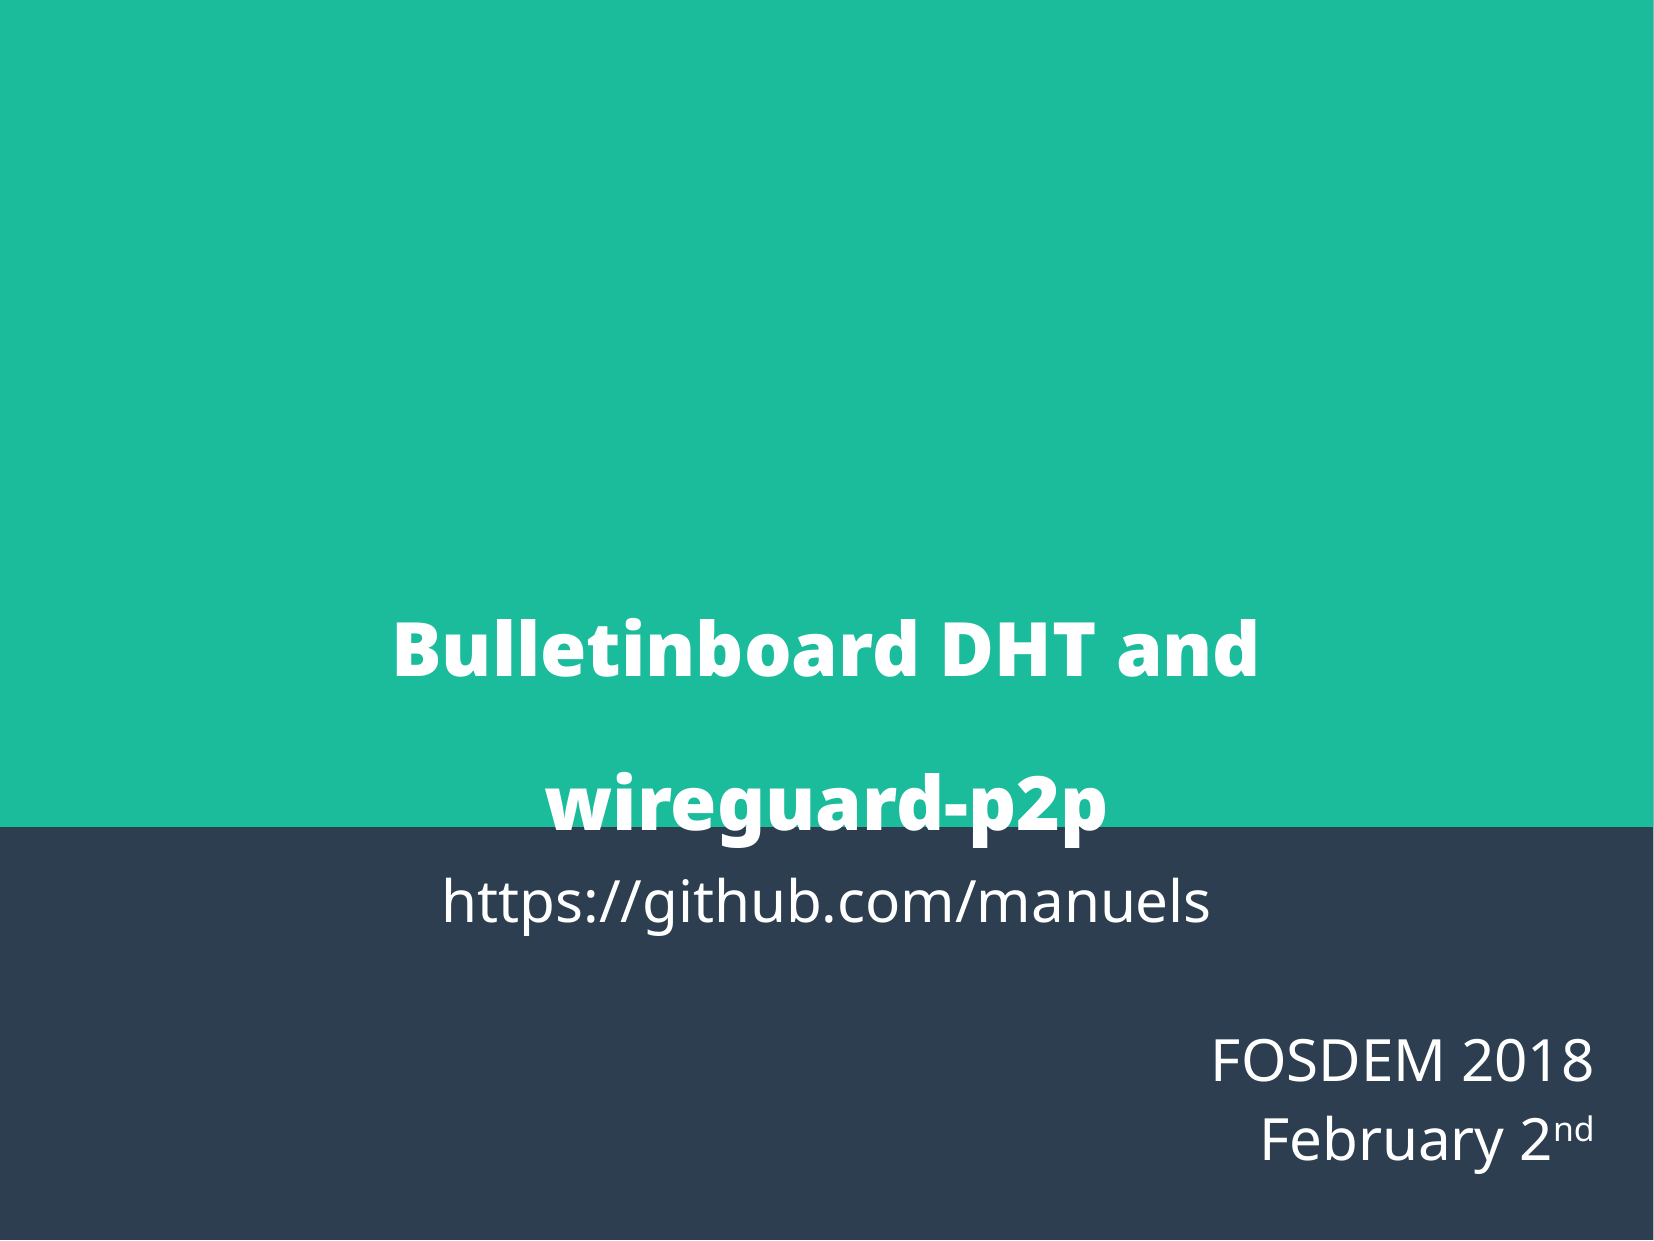

# Bulletinboard DHT and wireguard-p2p
https://github.com/manuels
FOSDEM 2018
February 2nd